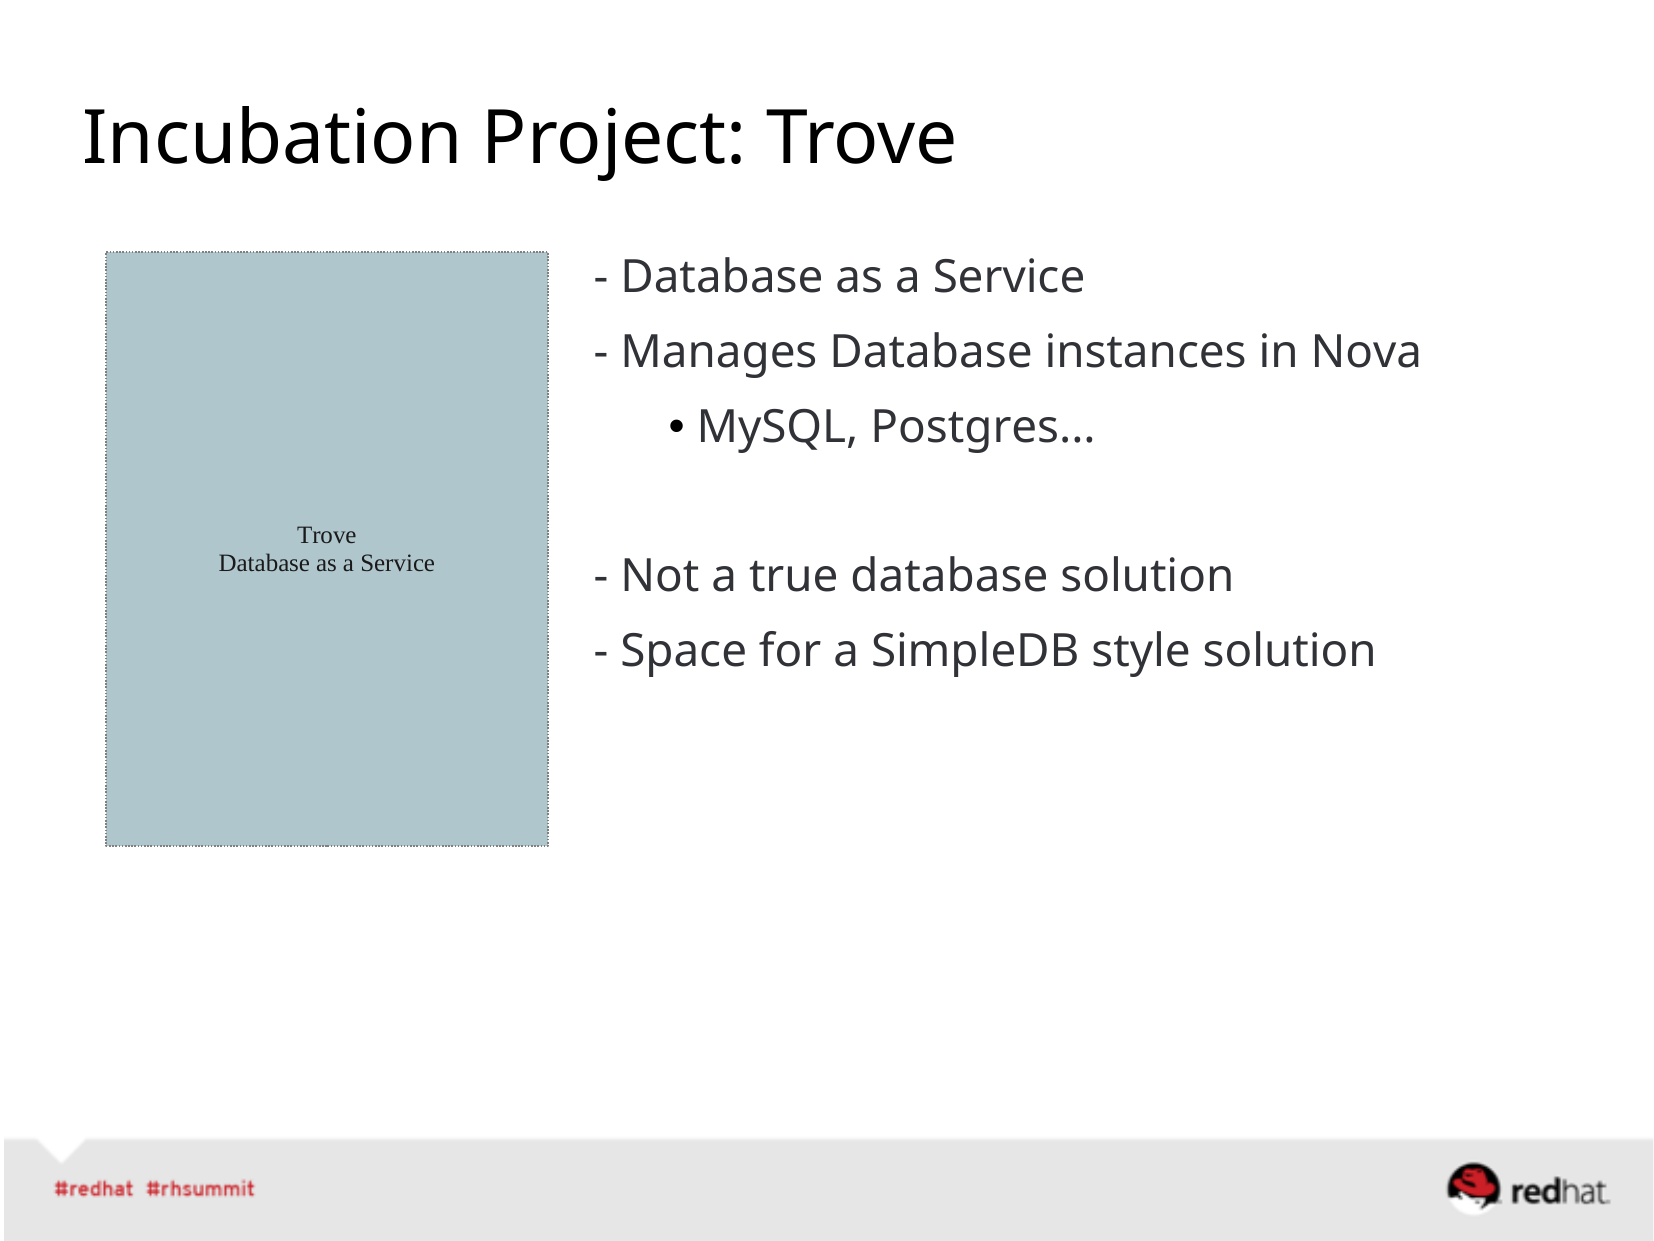

# Incubation Project: Trove
Trove
Database as a Service
- Database as a Service
- Manages Database instances in Nova
 MySQL, Postgres...
- Not a true database solution
- Space for a SimpleDB style solution